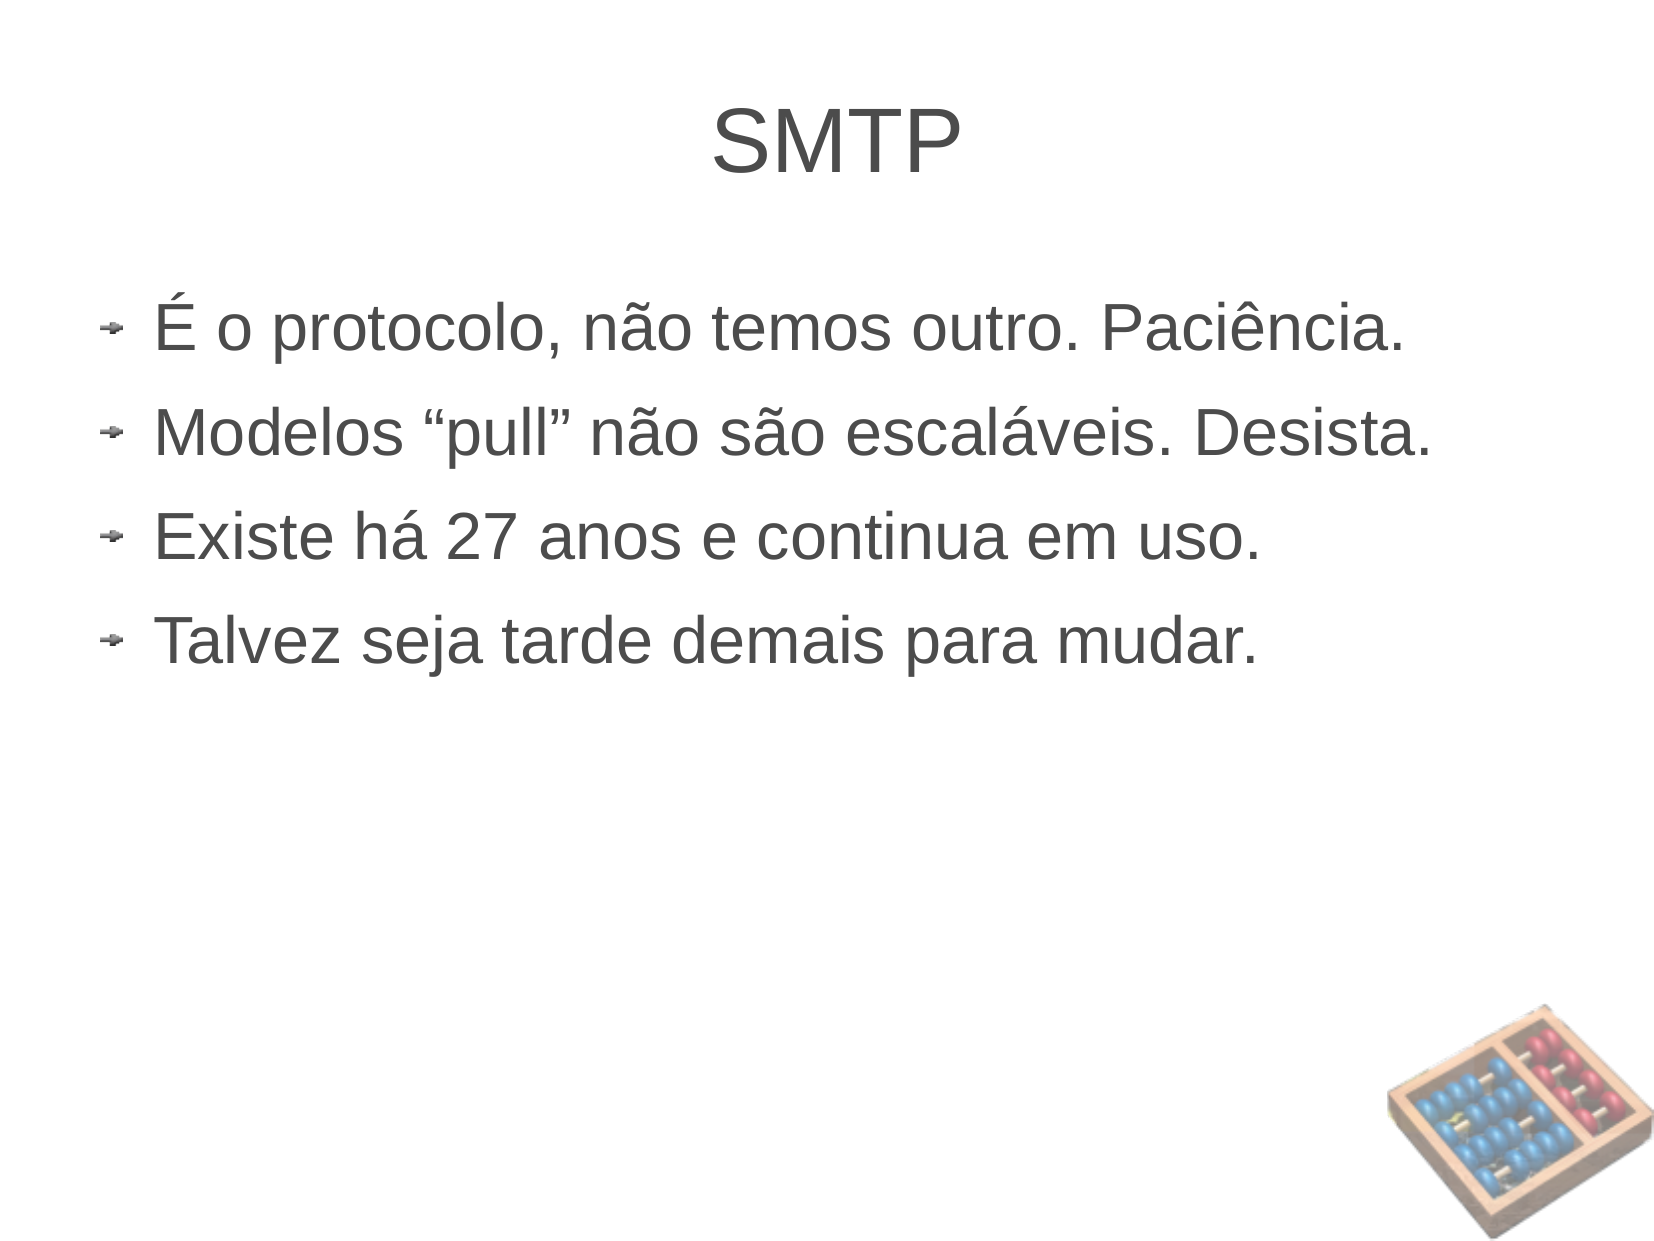

# SMTP
É o protocolo, não temos outro. Paciência.
Modelos “pull” não são escaláveis. Desista.
Existe há 27 anos e continua em uso.
Talvez seja tarde demais para mudar.